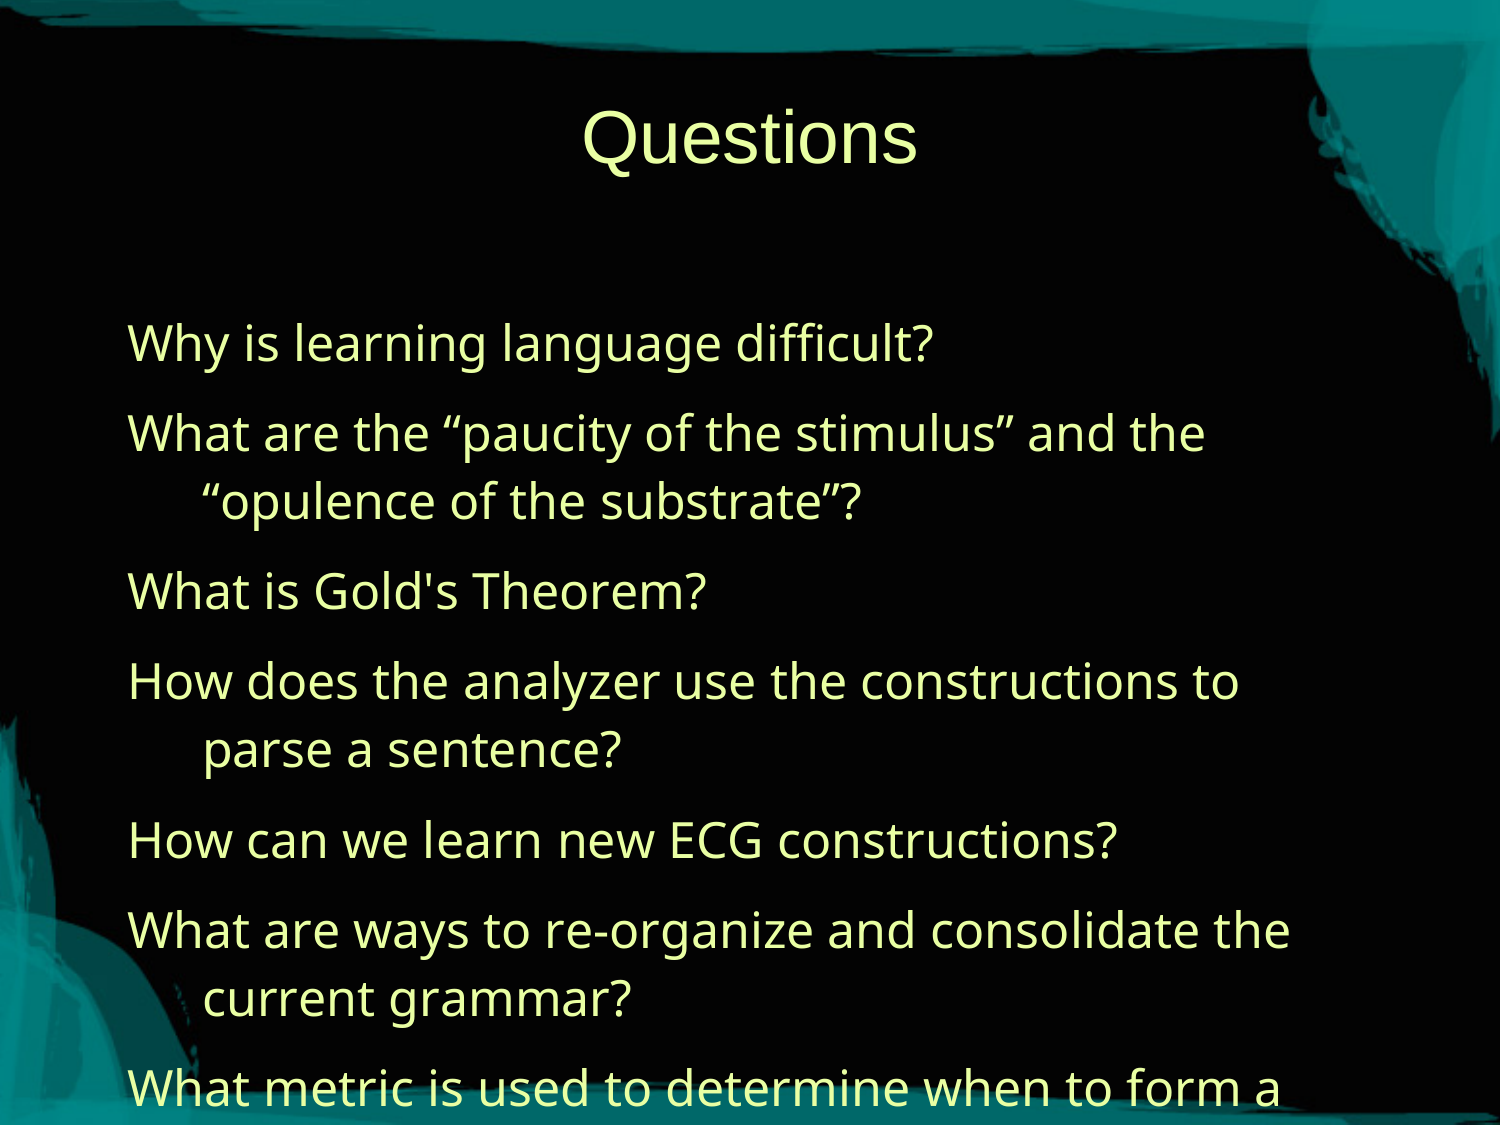

# Questions
Why is learning language difficult?
What are the “paucity of the stimulus” and the “opulence of the substrate”?
What is Gold's Theorem?
How does the analyzer use the constructions to parse a sentence?
How can we learn new ECG constructions?
What are ways to re-organize and consolidate the current grammar?
What metric is used to determine when to form a new construction?